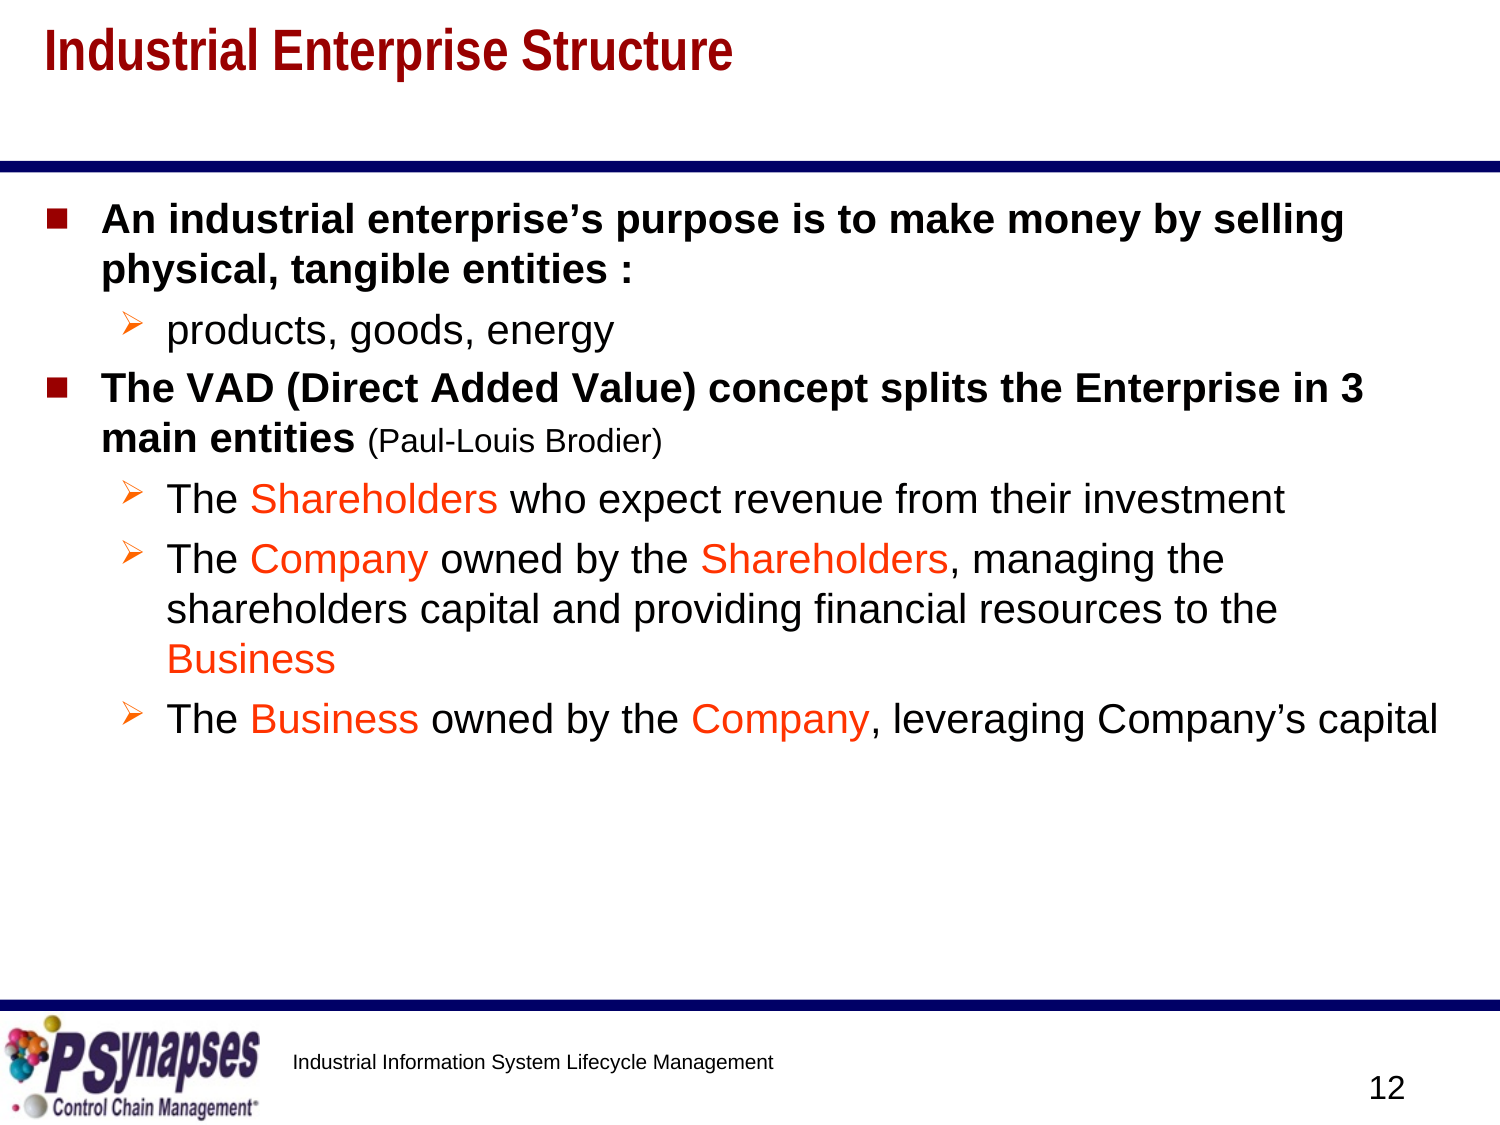

# Industrial Enterprise Structure
An industrial enterprise’s purpose is to make money by selling physical, tangible entities :
products, goods, energy
The VAD (Direct Added Value) concept splits the Enterprise in 3 main entities (Paul-Louis Brodier)
The Shareholders who expect revenue from their investment
The Company owned by the Shareholders, managing the shareholders capital and providing financial resources to the Business
The Business owned by the Company, leveraging Company’s capital